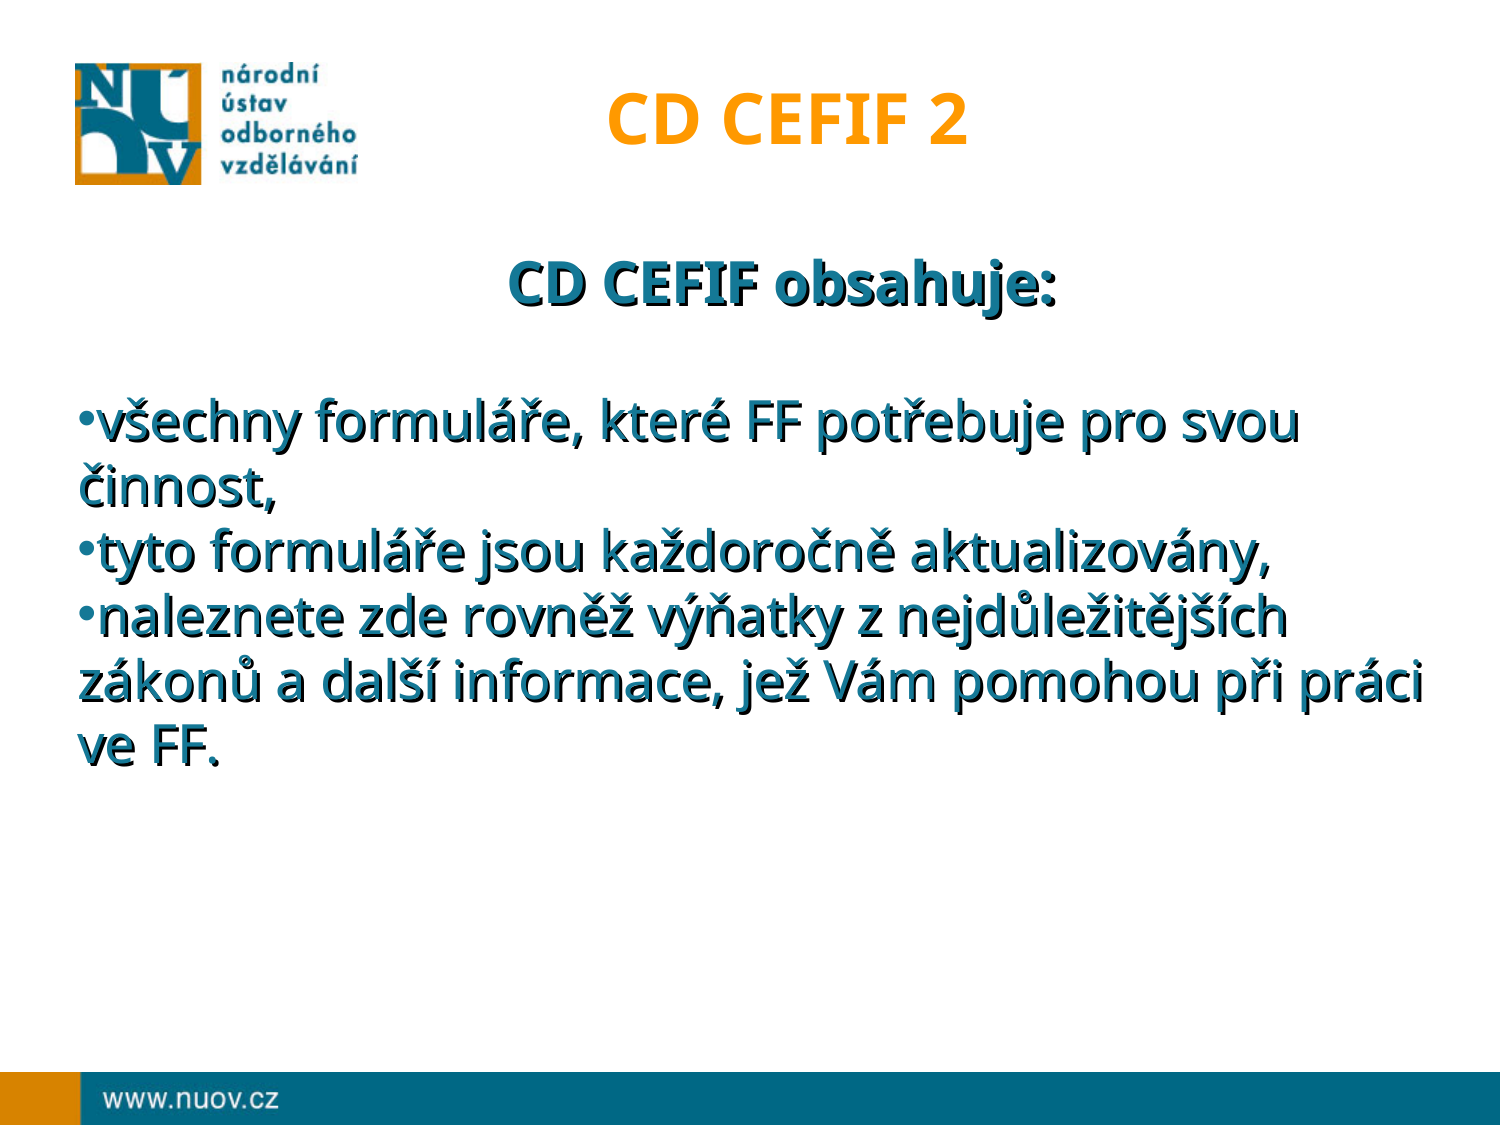

# CD CEFIF 2
CD CEFIF obsahuje:
všechny formuláře, které FF potřebuje pro svou činnost,
tyto formuláře jsou každoročně aktualizovány,
naleznete zde rovněž výňatky z nejdůležitějších zákonů a další informace, jež Vám pomohou při práci ve FF.